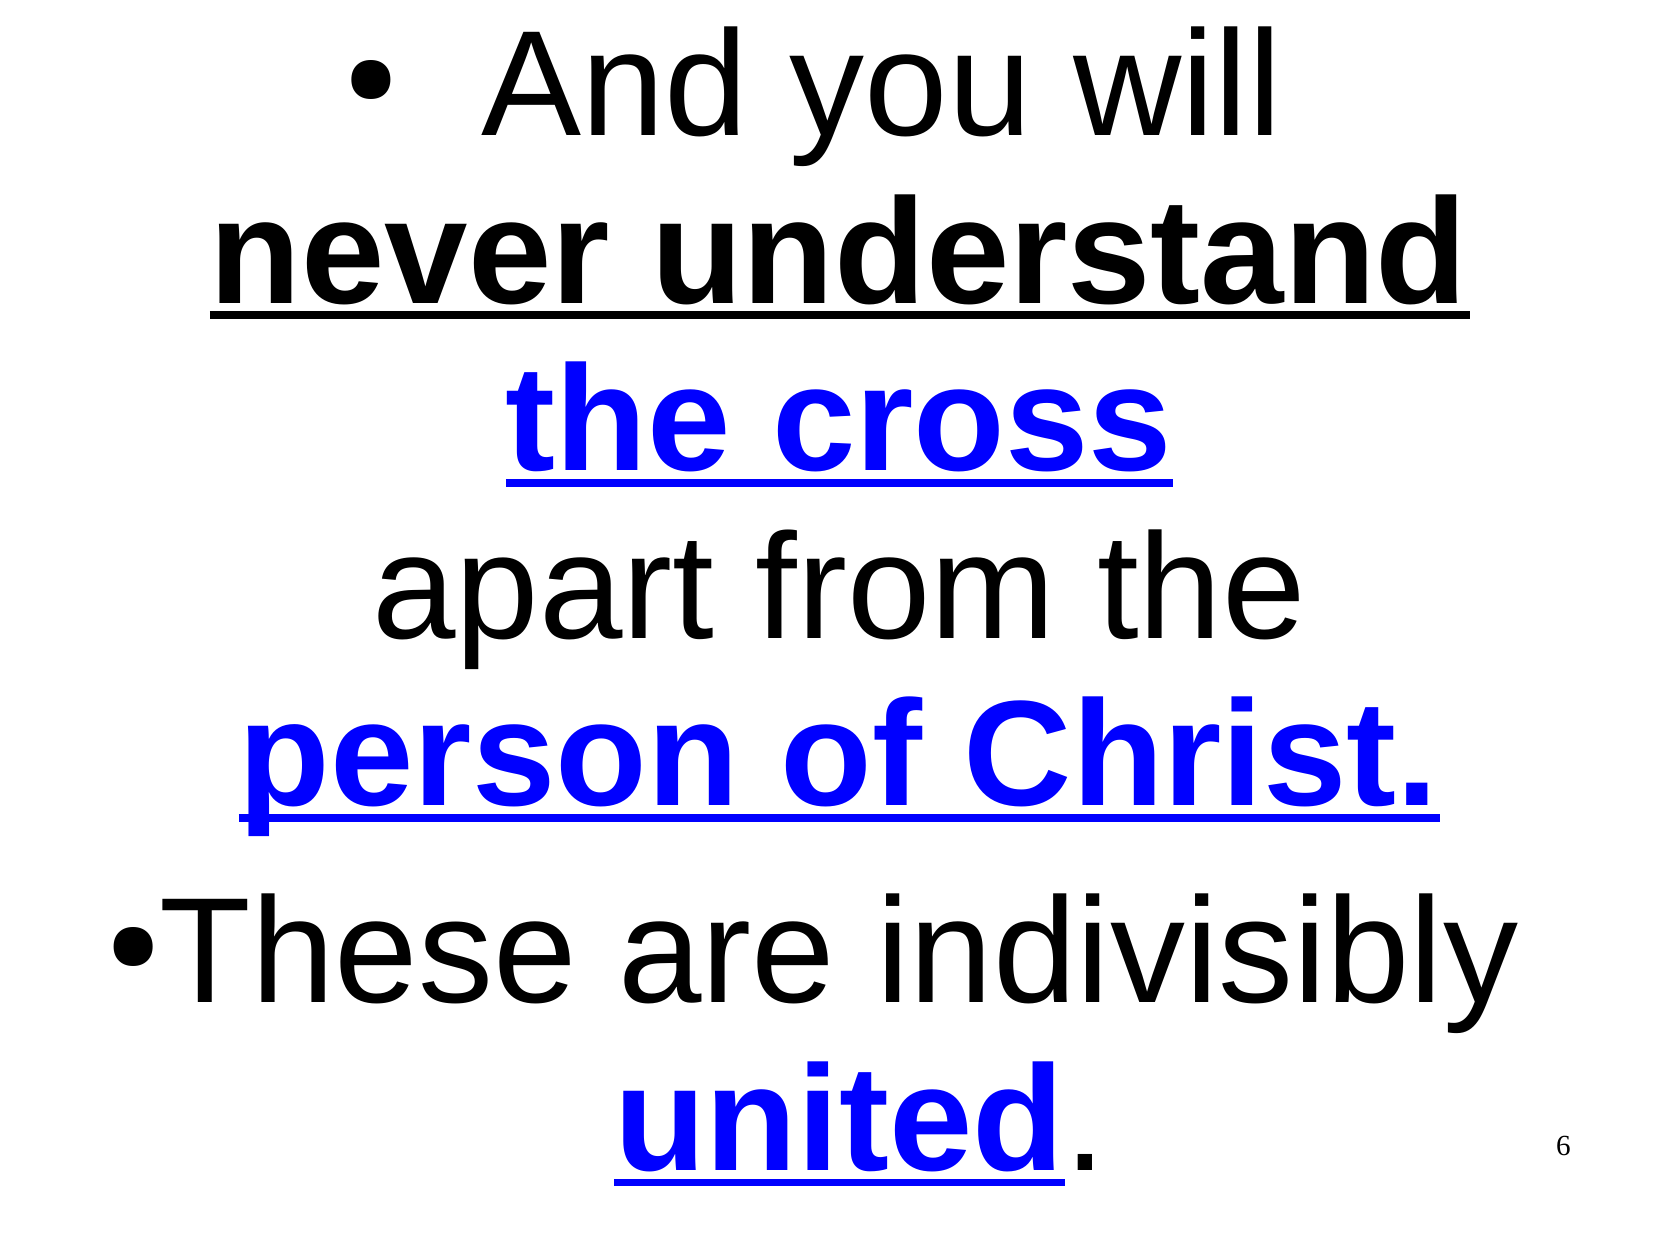

# And you will never understand the cross apart from the person of Christ.
These are indivisibly
united.
6